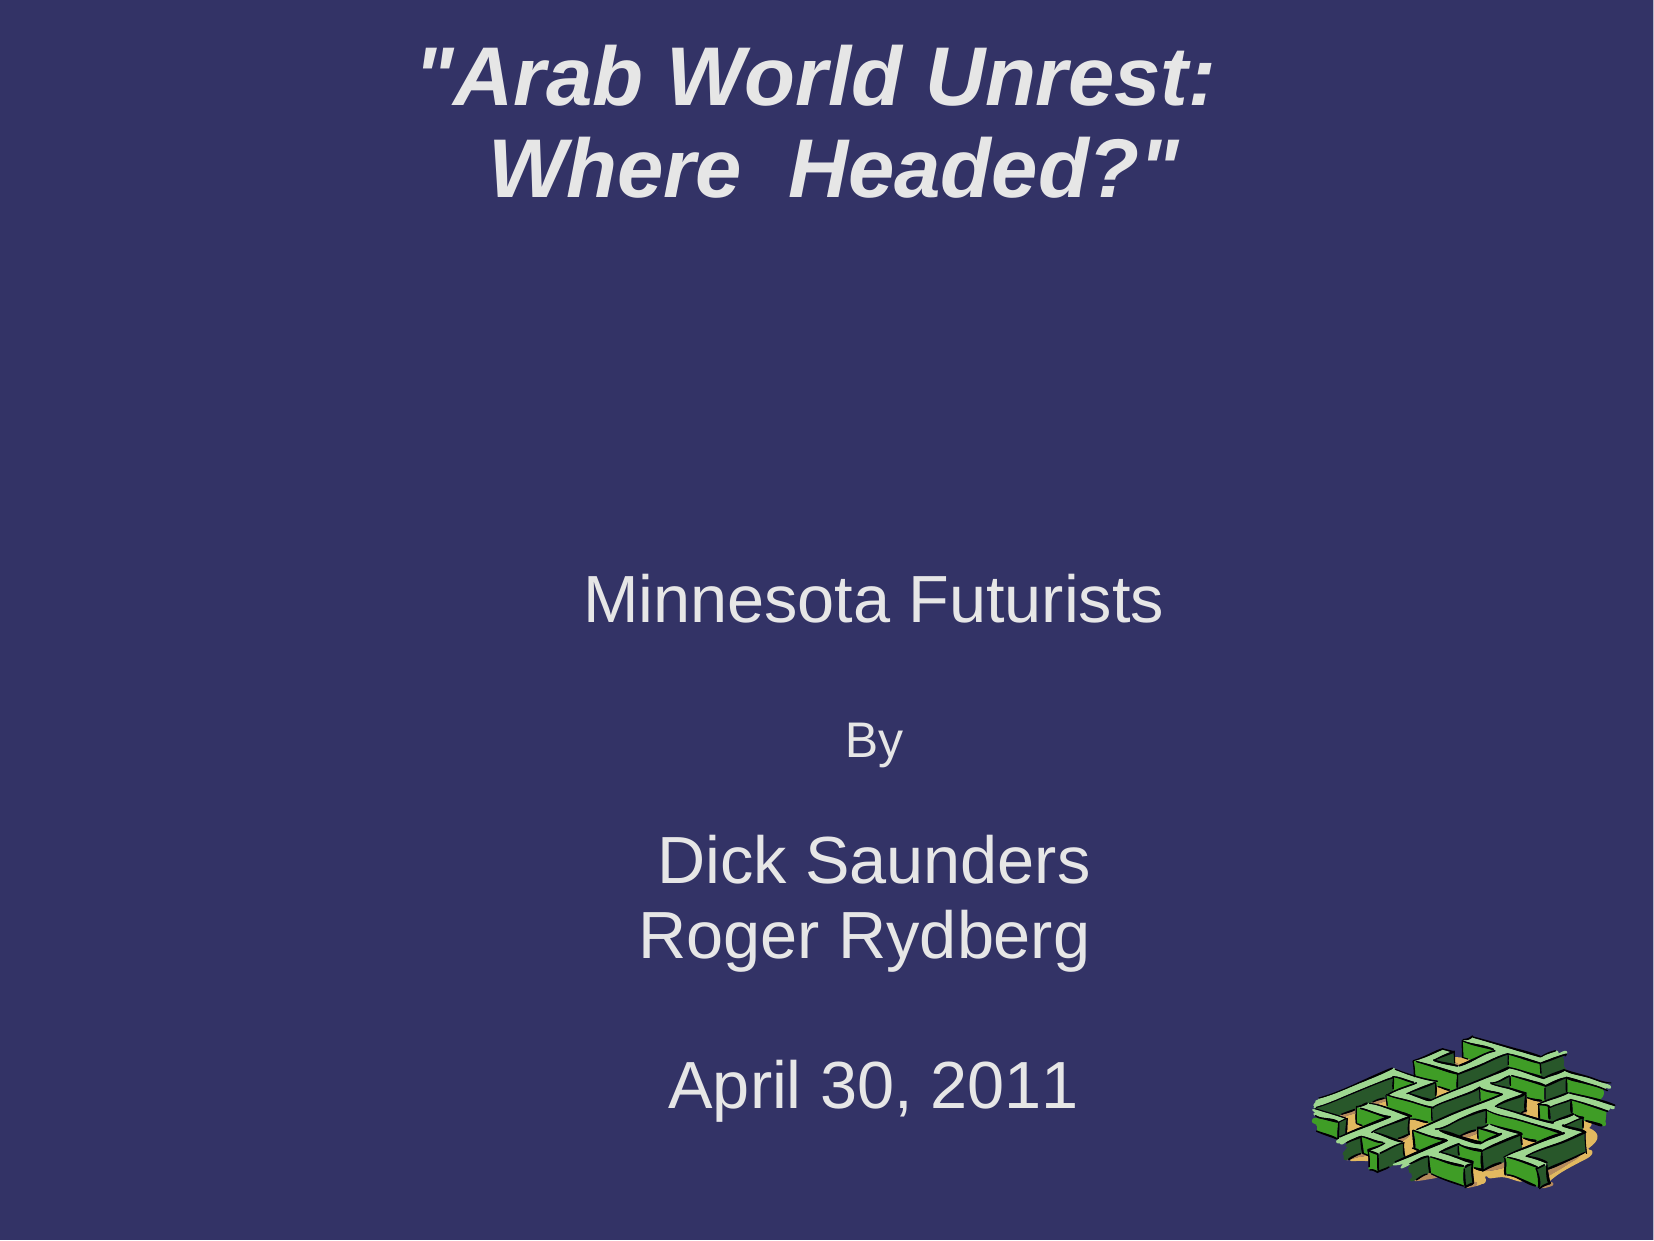

# "Arab World Unrest: Where Headed?"
Minnesota Futurists
By
Dick Saunders
Roger Rydberg
April 30, 2011